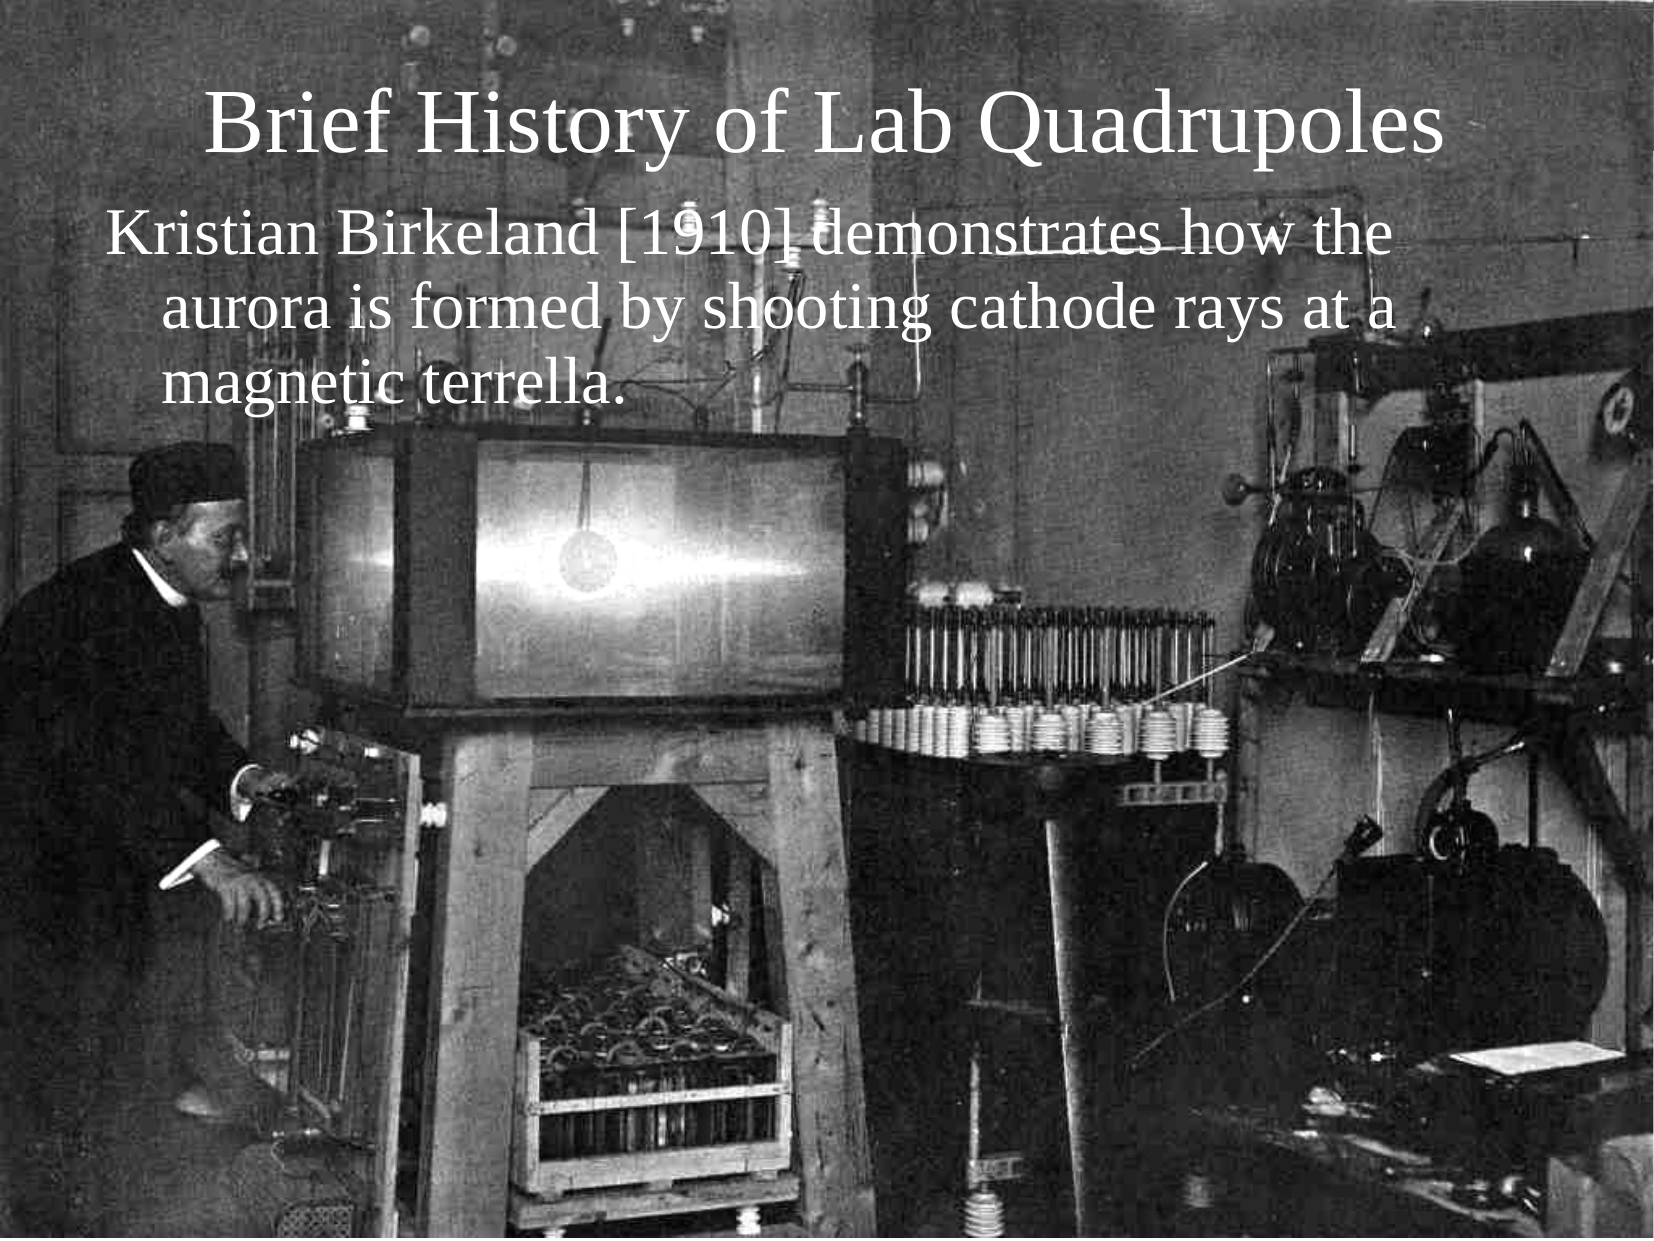

# Brief History of Lab Quadrupoles
Kristian Birkeland [1910] demonstrates how the aurora is formed by shooting cathode rays at a magnetic terrella.